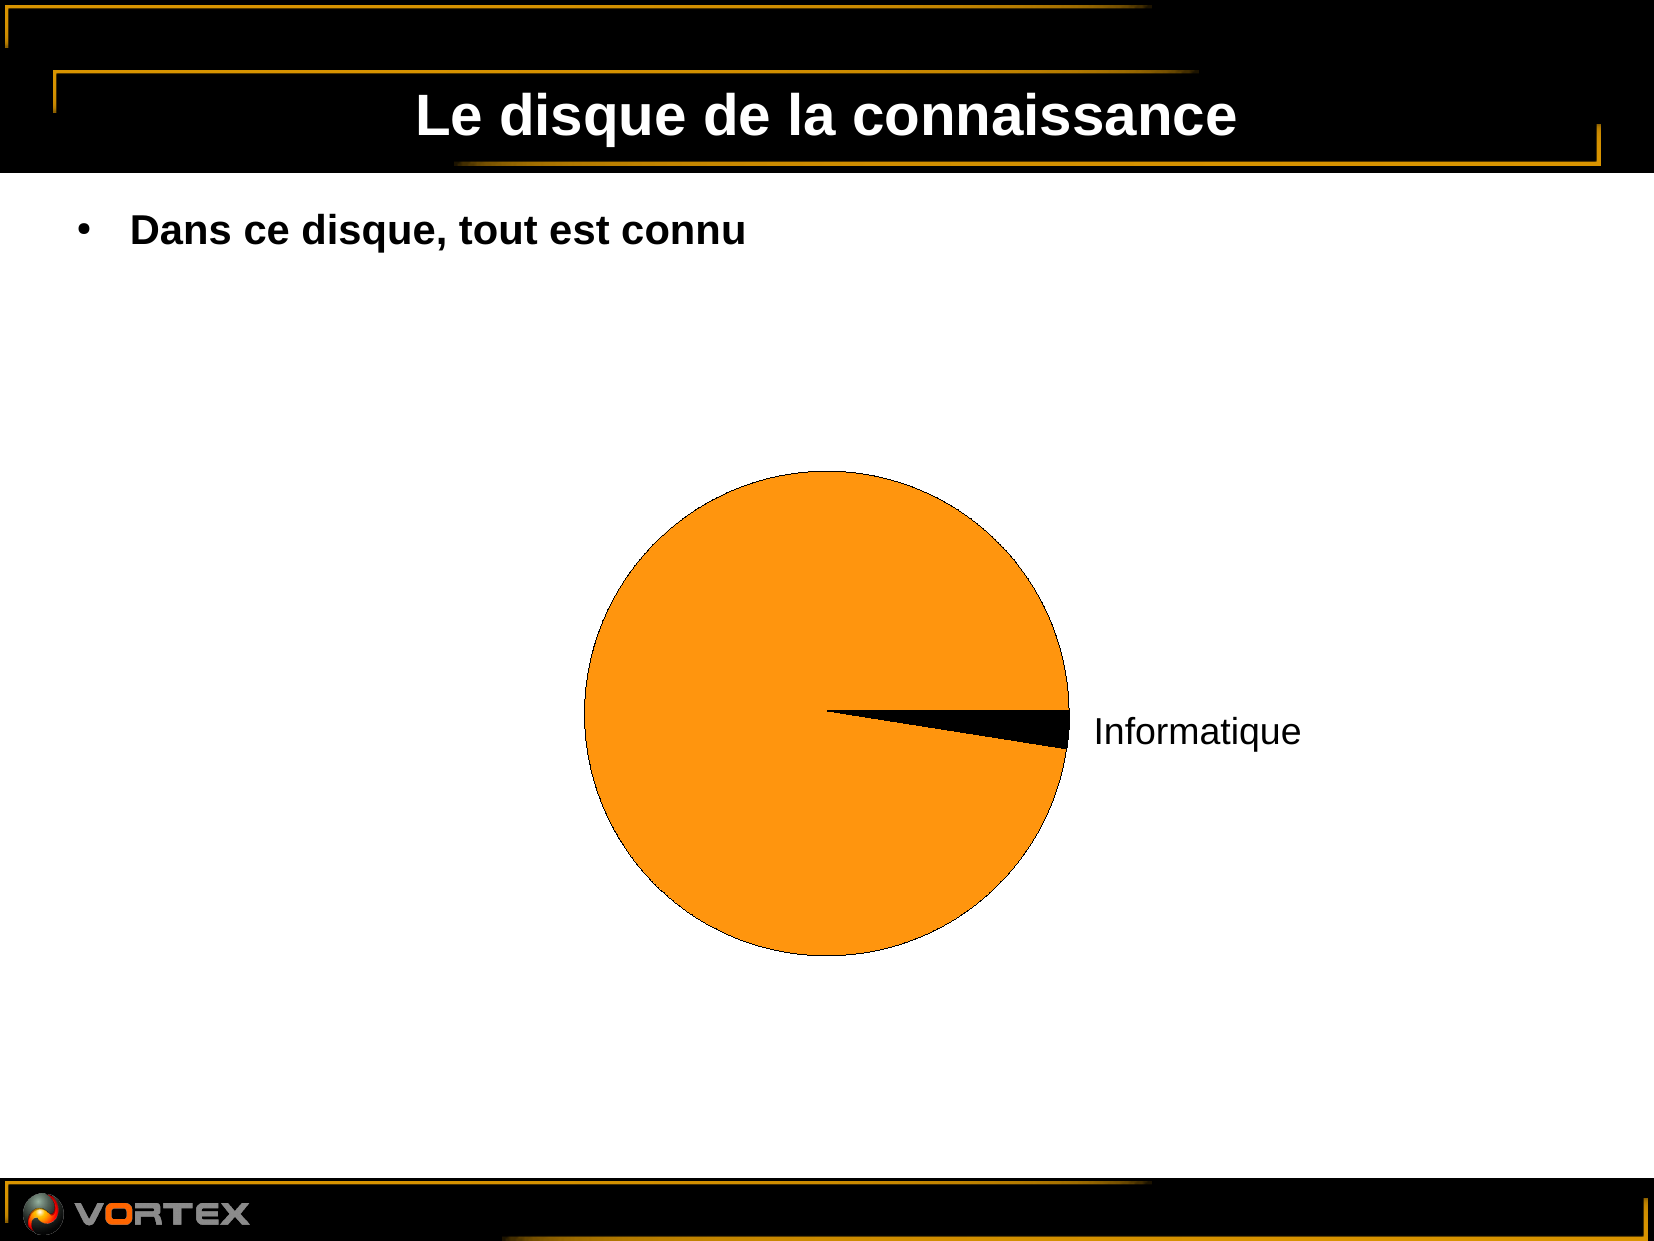

# Le disque de la connaissance
Dans ce disque, tout est connu
Informatique